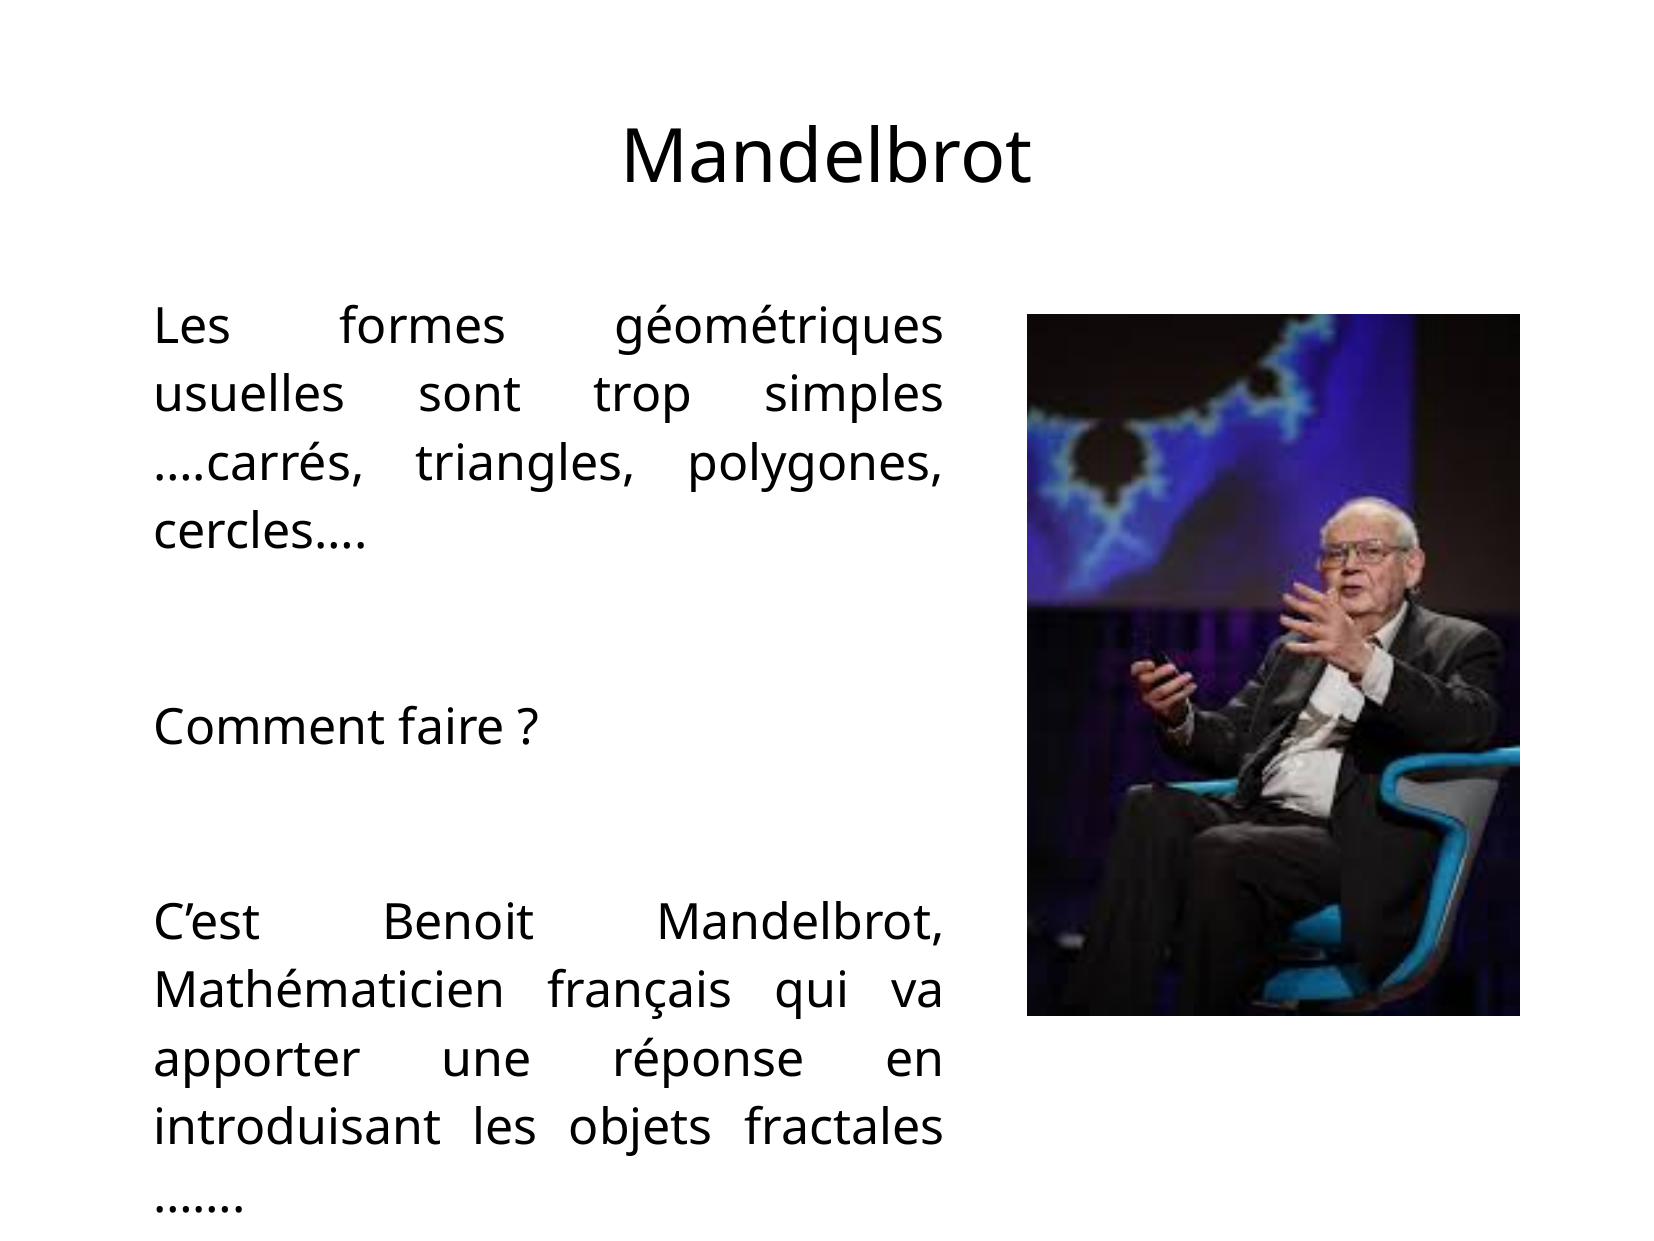

# Mandelbrot
Les formes géométriques usuelles sont trop simples ….carrés, triangles, polygones, cercles….
Comment faire ?
C’est Benoit Mandelbrot, Mathématicien français qui va apporter une réponse en introduisant les objets fractales …….